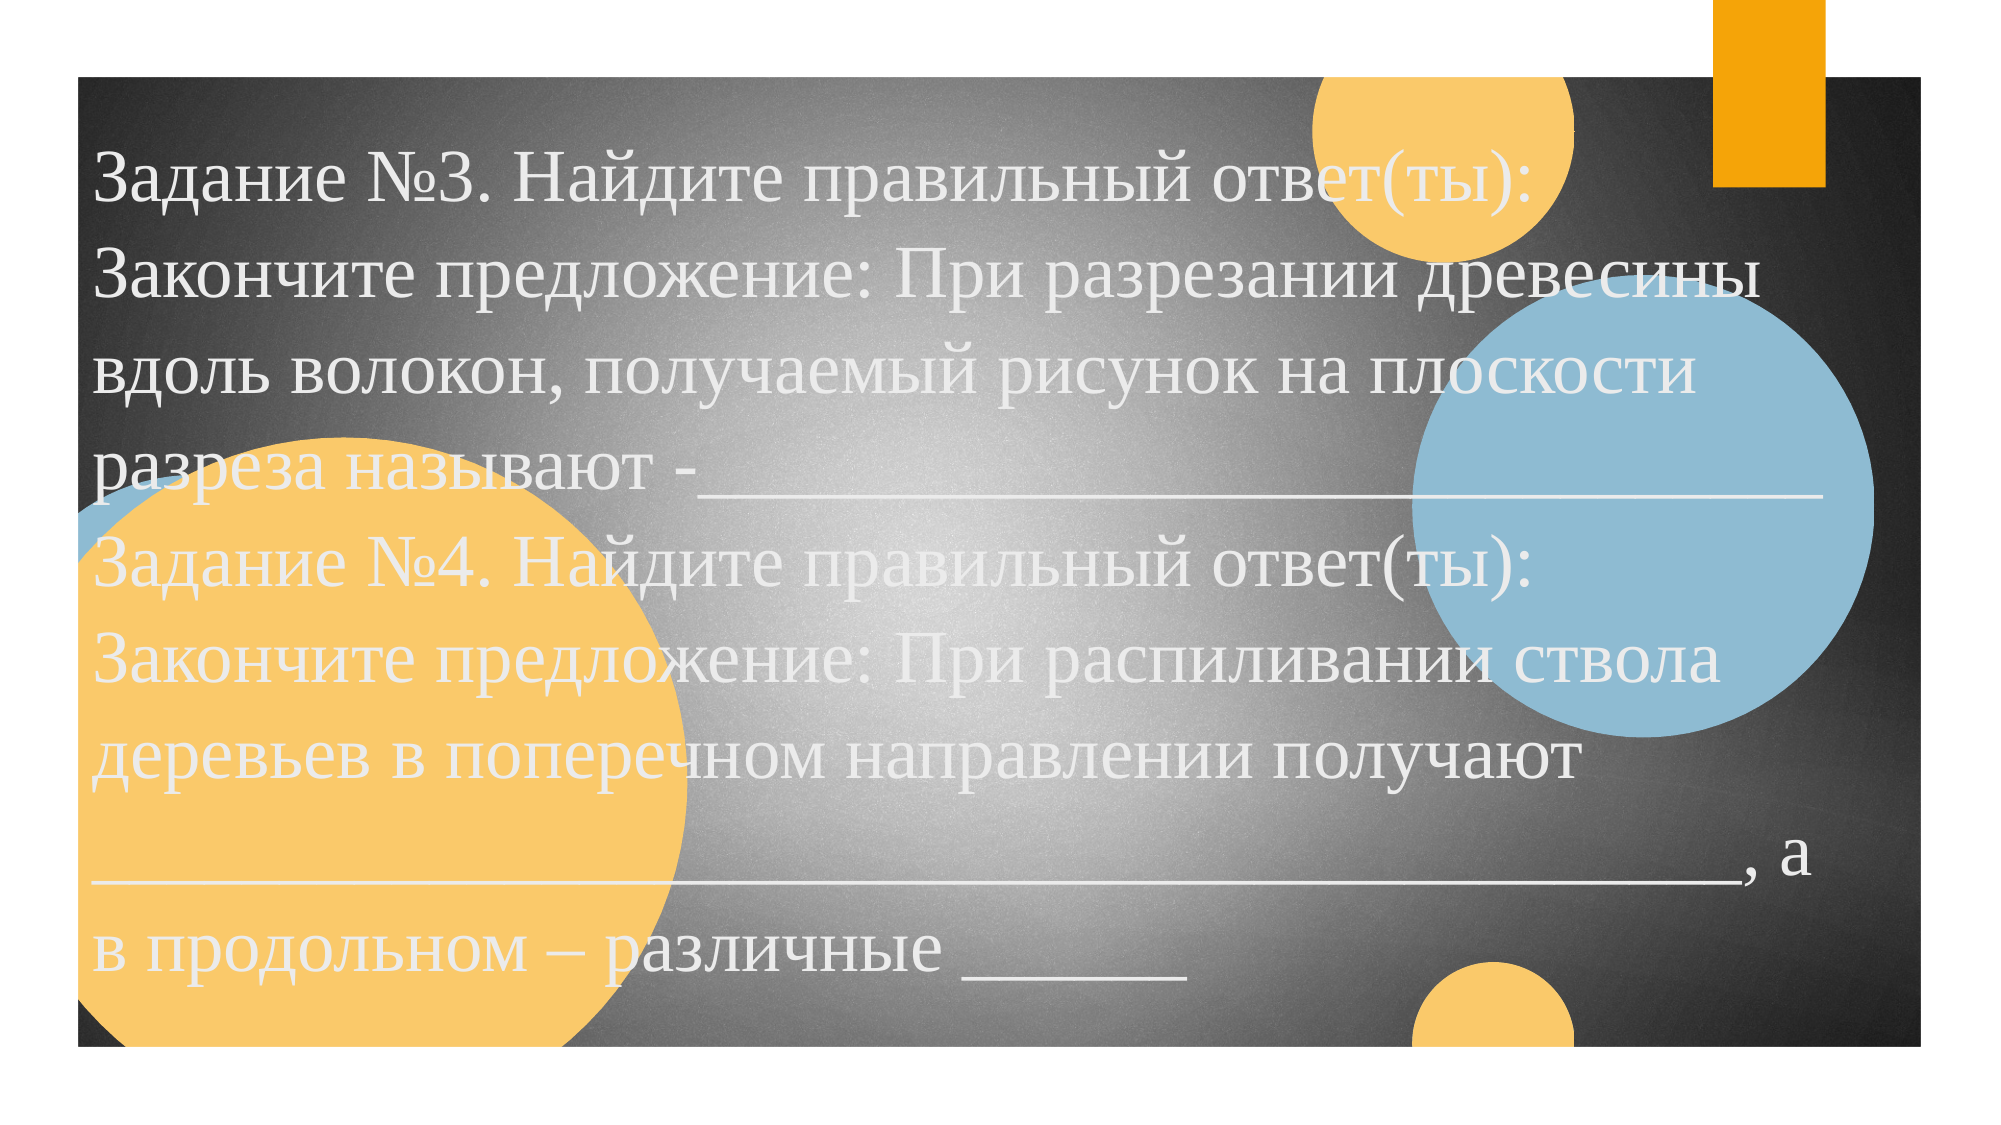

# Задание №3. Найдите правильный ответ(ты): Закончите предложение: При разрезании древесины вдоль волокон, получаемый рисунок на плоскости разреза называют -______________________________ Задание №4. Найдите правильный ответ(ты): Закончите предложение: При распиливании ствола деревьев в поперечном направлении получают ____________________________________________, а в продольном – различные ______